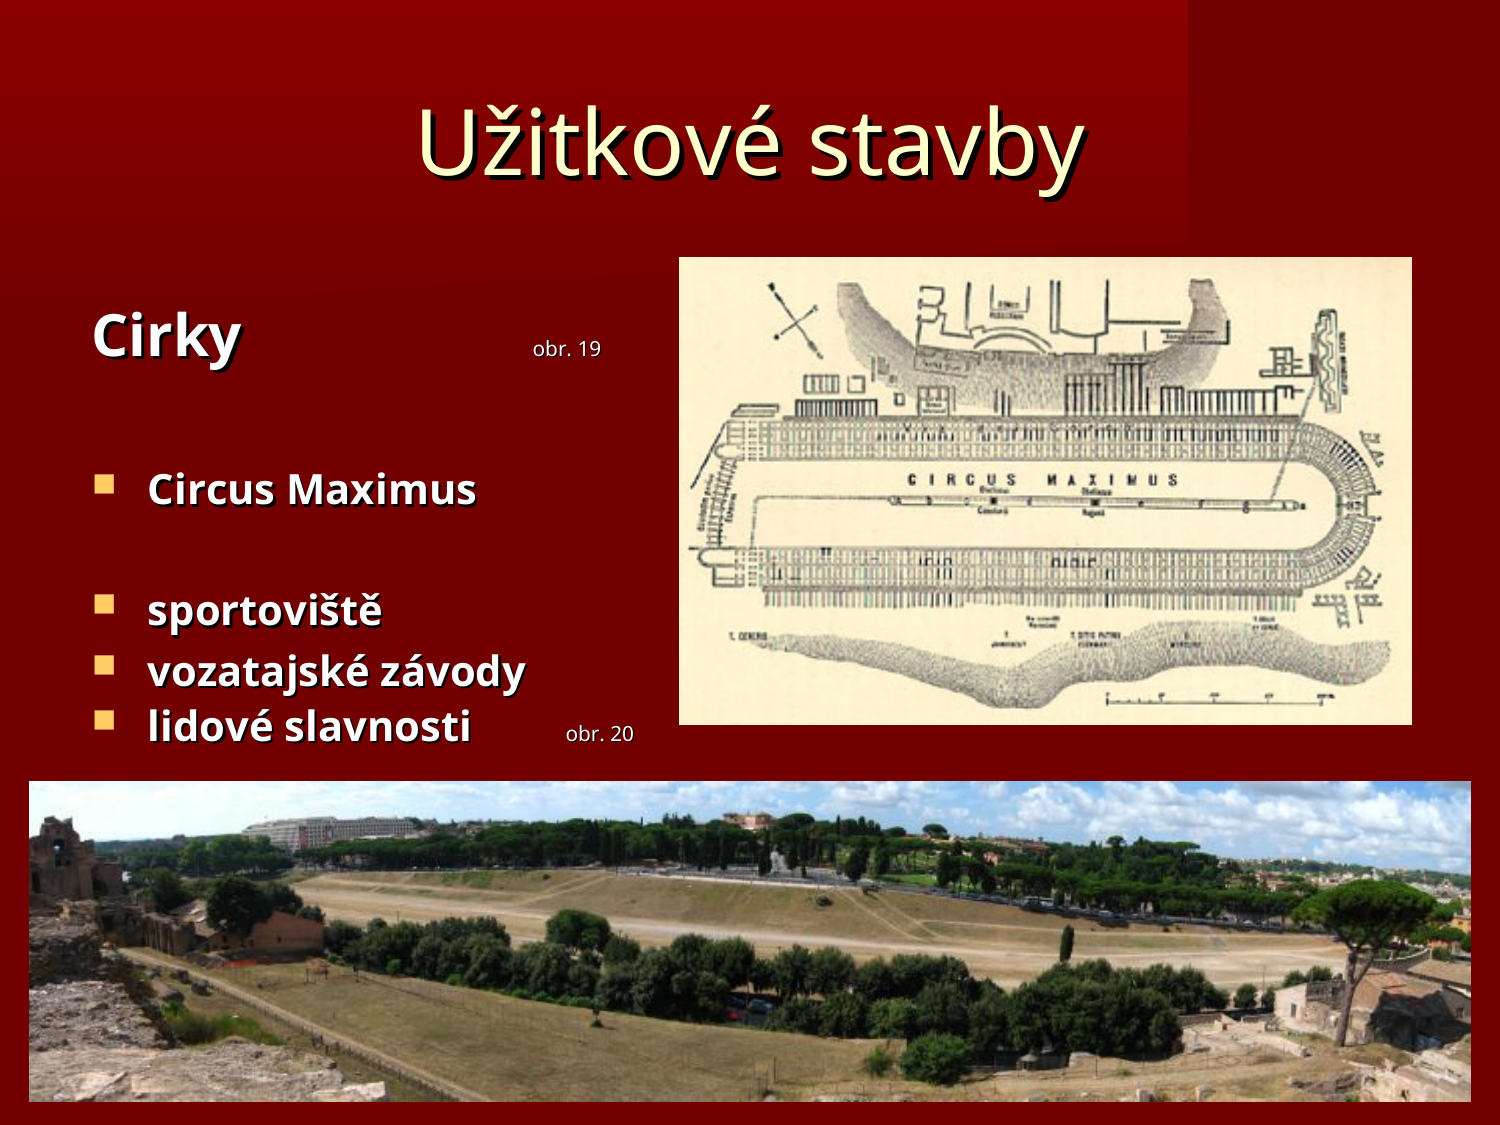

# Užitkové stavby
Cirky obr. 19
Circus Maximus
sportoviště
vozatajské závody
lidové slavnosti obr. 20